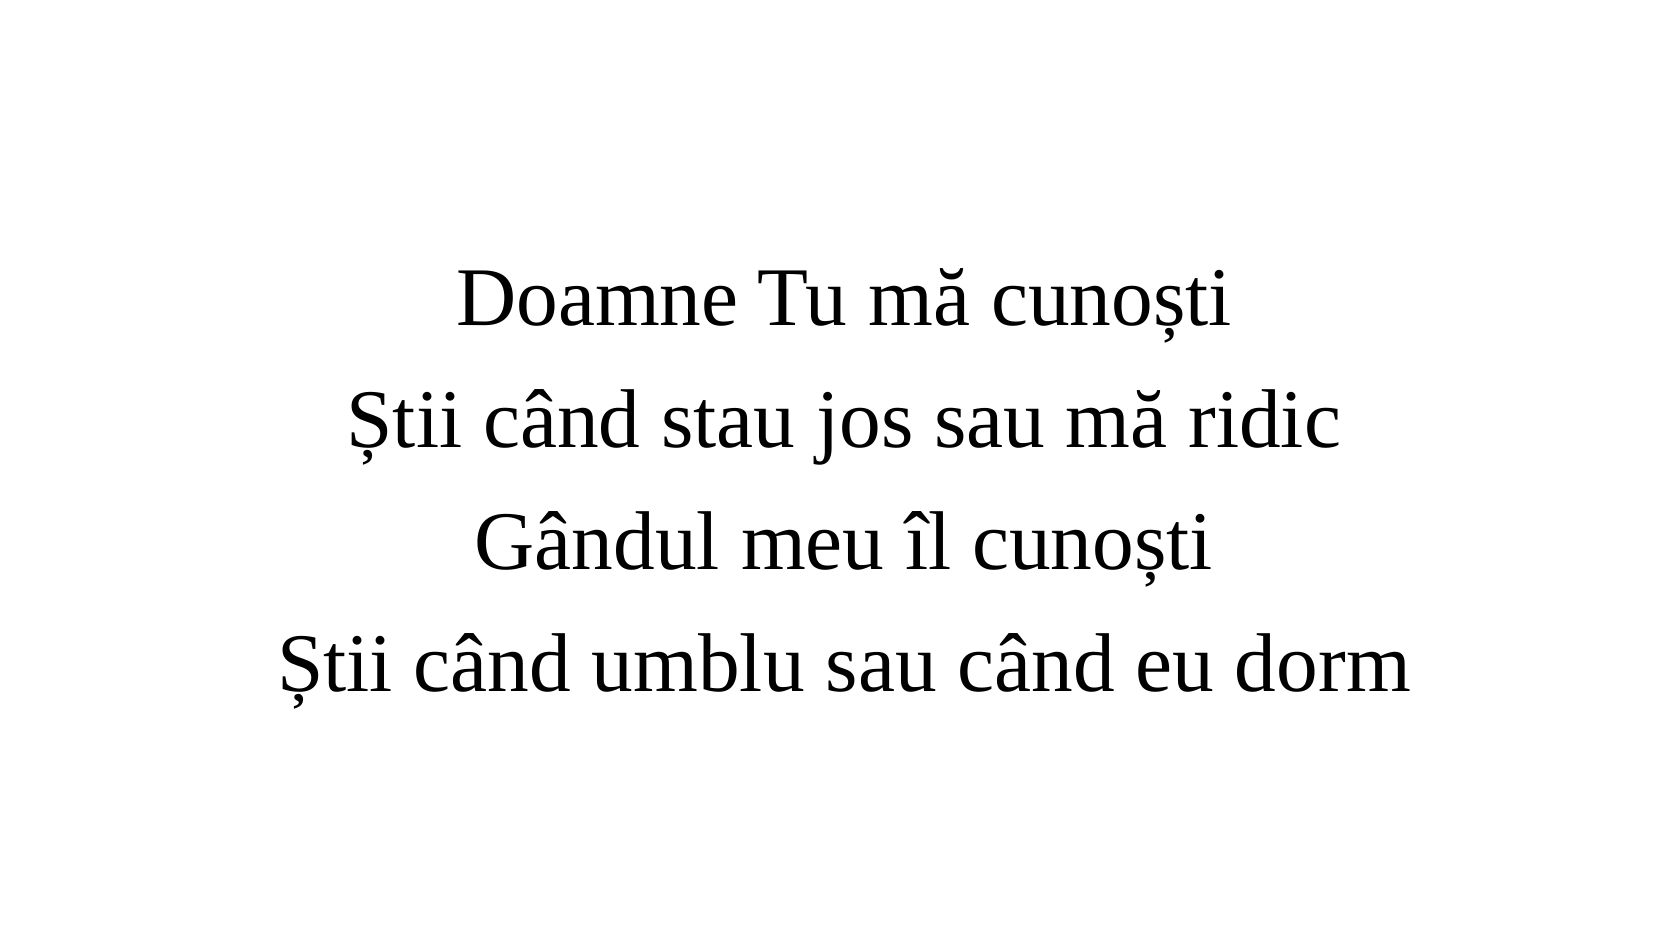

# Doamne Tu mă cunoști
Știi când stau jos sau mă ridic
Gândul meu îl cunoști
Știi când umblu sau când eu dorm